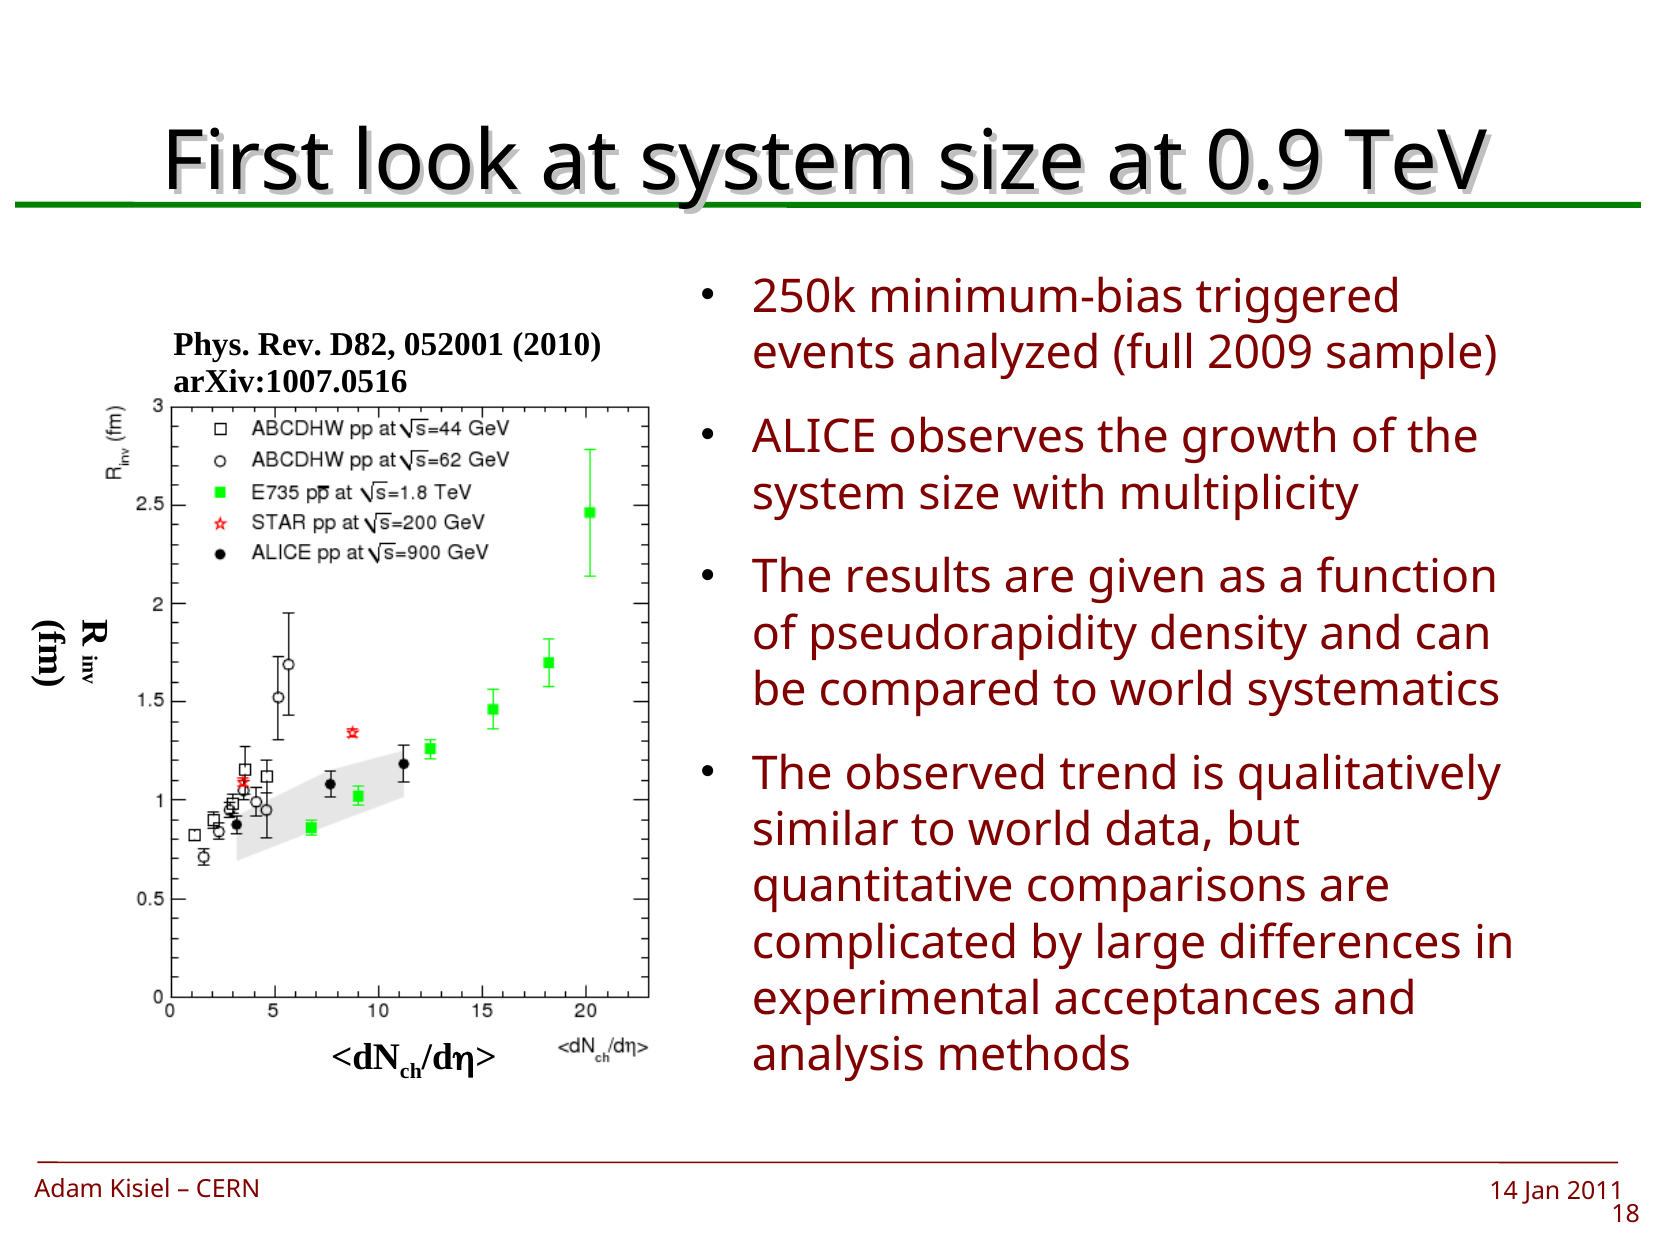

# First look at system size at 0.9 TeV
250k minimum-bias triggered events analyzed (full 2009 sample)
ALICE observes the growth of the system size with multiplicity
The results are given as a function of pseudorapidity density and can be compared to world systematics
The observed trend is qualitatively similar to world data, but quantitative comparisons are complicated by large differences in experimental acceptances and analysis methods
Phys. Rev. D82, 052001 (2010)
arXiv:1007.0516
Rinv (fm)
<dNch/d>